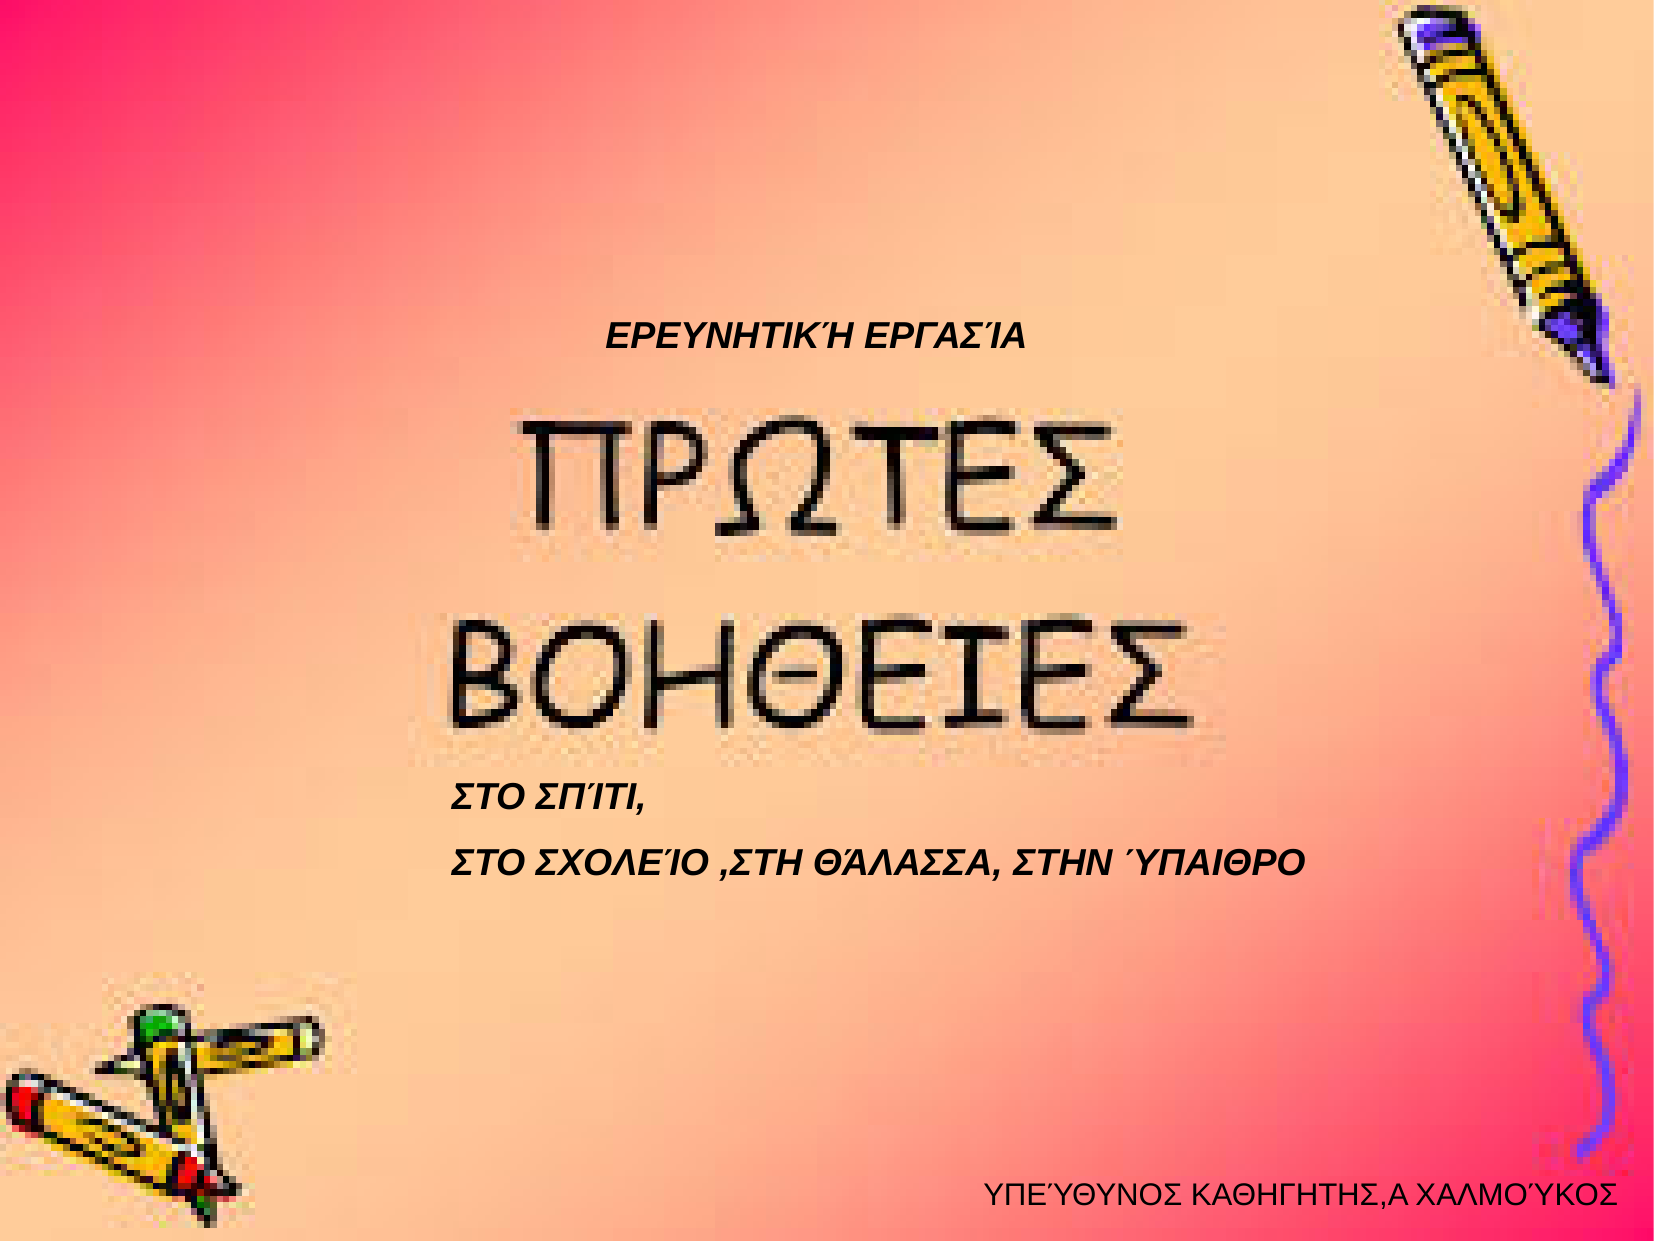

ΕΡΕΥΝΗΤΙΚΉ ΕΡΓΑΣΊΑ
ΣΤΟ ΣΠΊΤΙ,
ΣΤΟ ΣΧΟΛΕΊΟ ,ΣΤΗ ΘΆΛΑΣΣΑ, ΣΤΗΝ ΎΠΑΙΘΡΟ
ΥΠΕΎΘΥΝΟΣ ΚΑΘΗΓΗΤΗΣ,Α ΧΑΛΜΟΎΚΟΣ